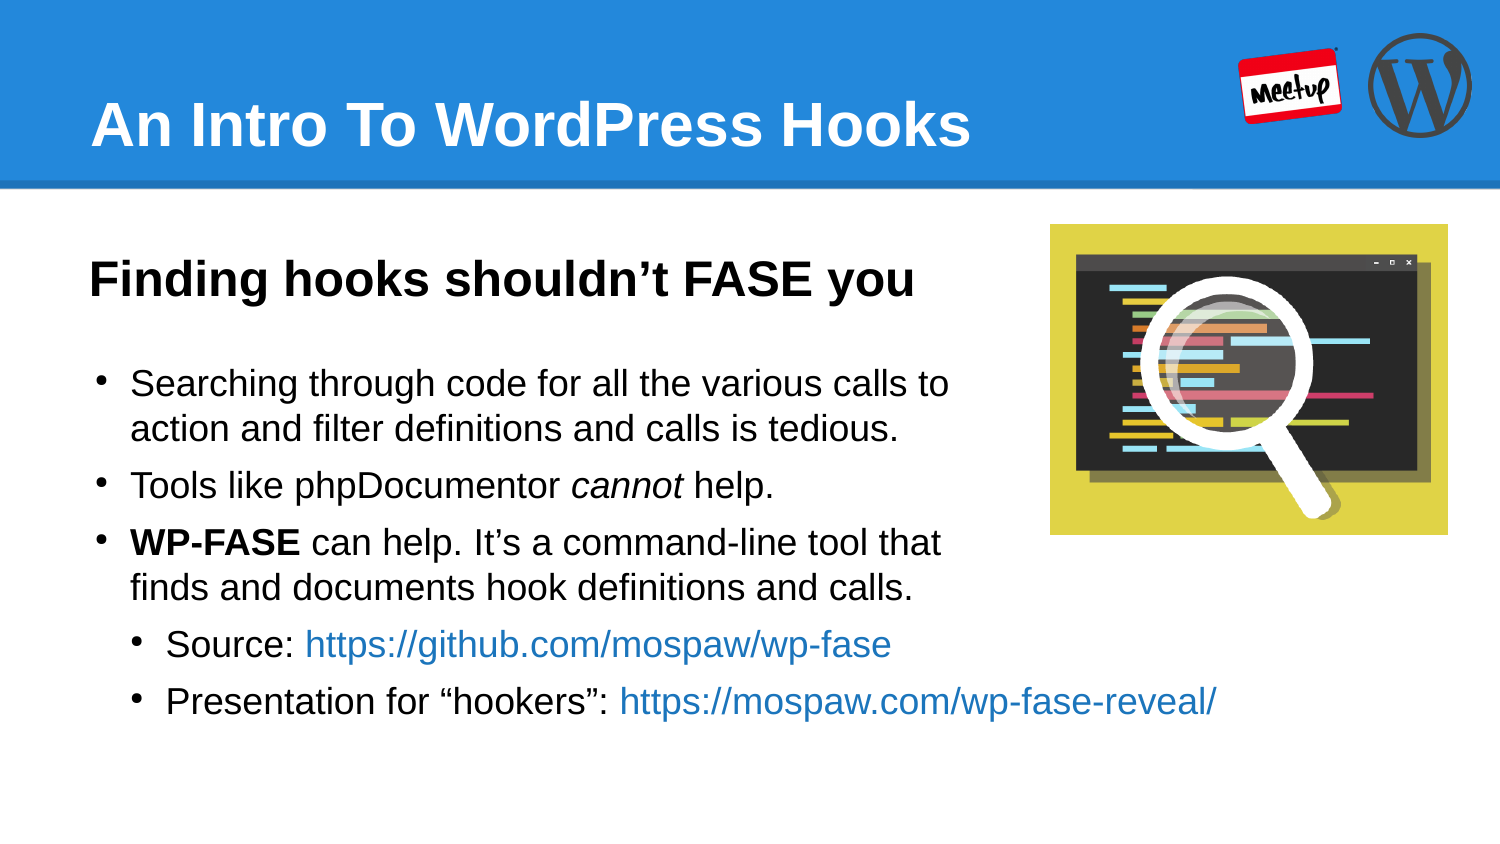

# An Intro To WordPress Hooks
Finding hooks shouldn’t FASE you
Searching through code for all the various calls to
action and filter definitions and calls is tedious.
Tools like phpDocumentor cannot help.
WP-FASE can help. It’s a command-line tool that
finds and documents hook definitions and calls.
Source: https://github.com/mospaw/wp-fase
Presentation for “hookers”: https://mospaw.com/wp-fase-reveal/